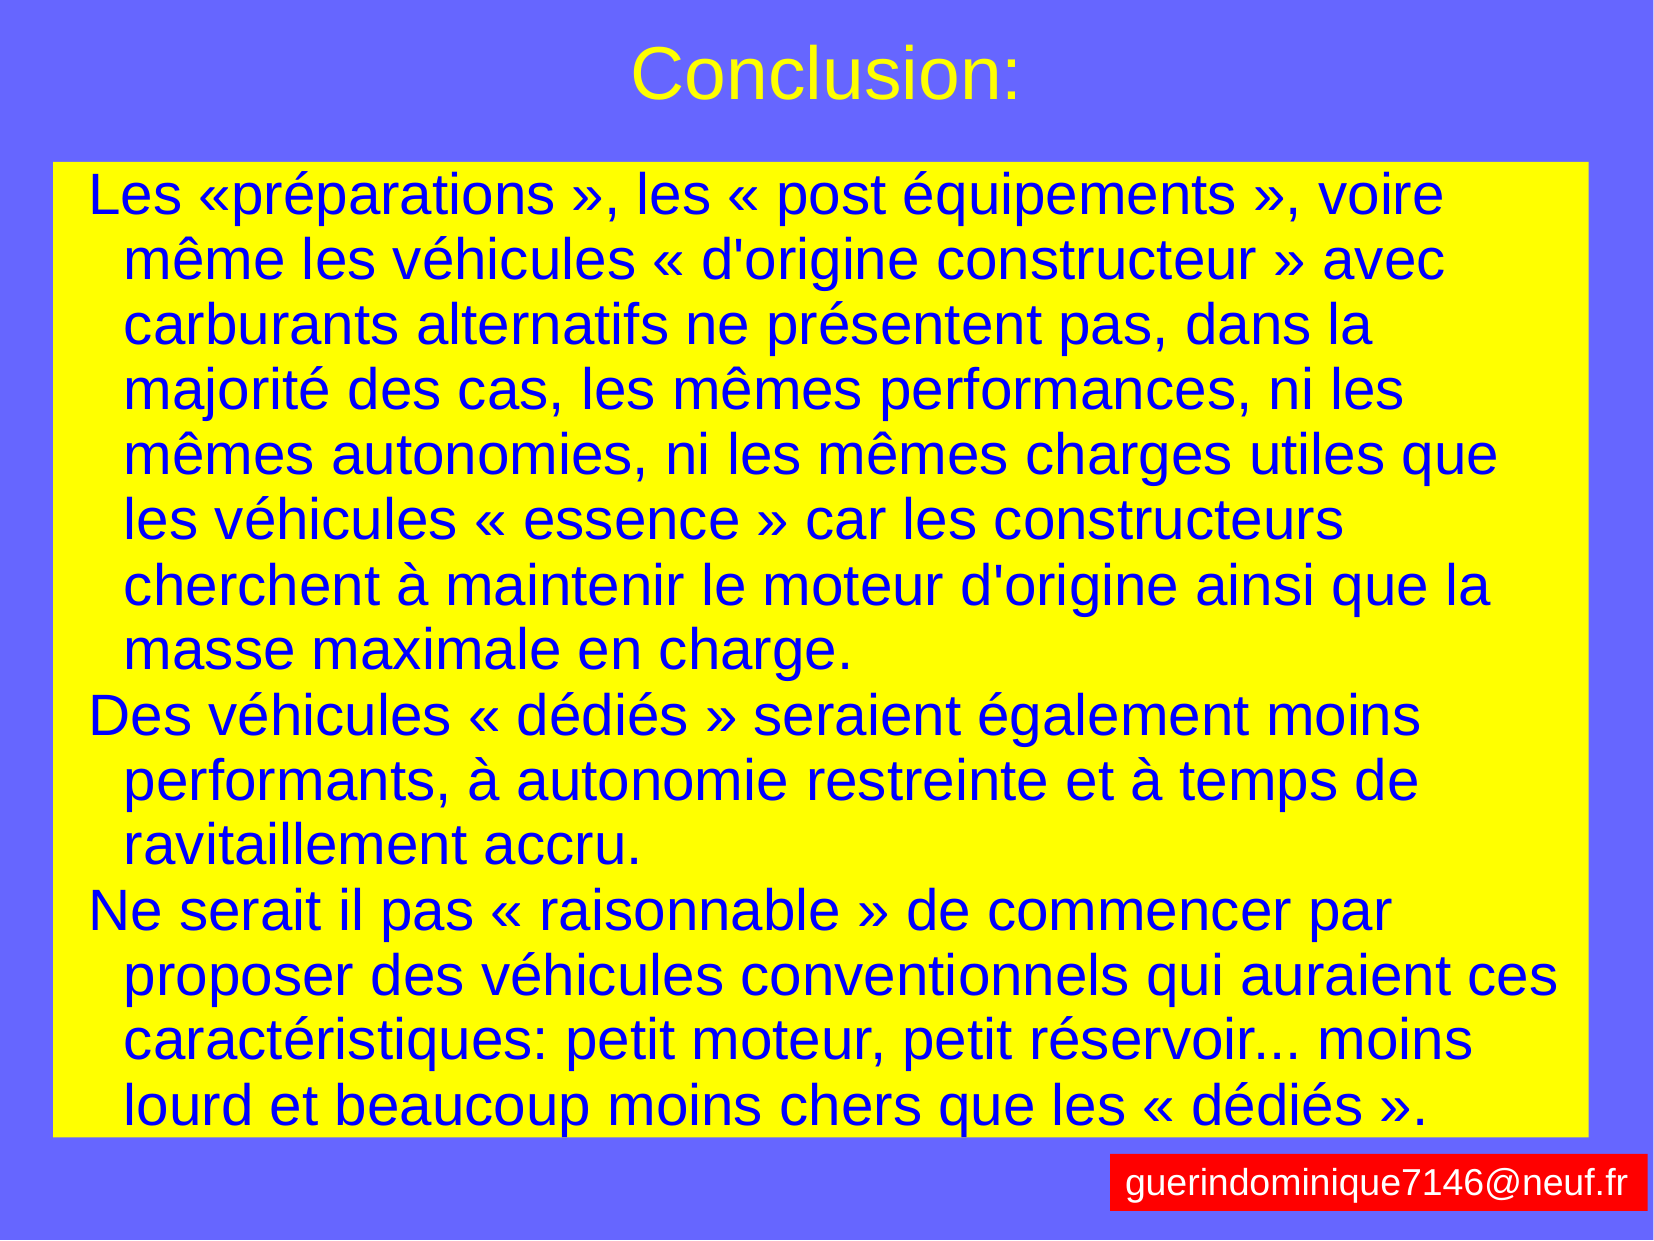

# Conclusion:
Les «préparations », les « post équipements », voire même les véhicules « d'origine constructeur » avec carburants alternatifs ne présentent pas, dans la majorité des cas, les mêmes performances, ni les mêmes autonomies, ni les mêmes charges utiles que les véhicules « essence » car les constructeurs cherchent à maintenir le moteur d'origine ainsi que la masse maximale en charge.
Des véhicules « dédiés » seraient également moins performants, à autonomie restreinte et à temps de ravitaillement accru.
Ne serait il pas « raisonnable » de commencer par proposer des véhicules conventionnels qui auraient ces caractéristiques: petit moteur, petit réservoir... moins lourd et beaucoup moins chers que les « dédiés ».
guerindominique7146@neuf.fr